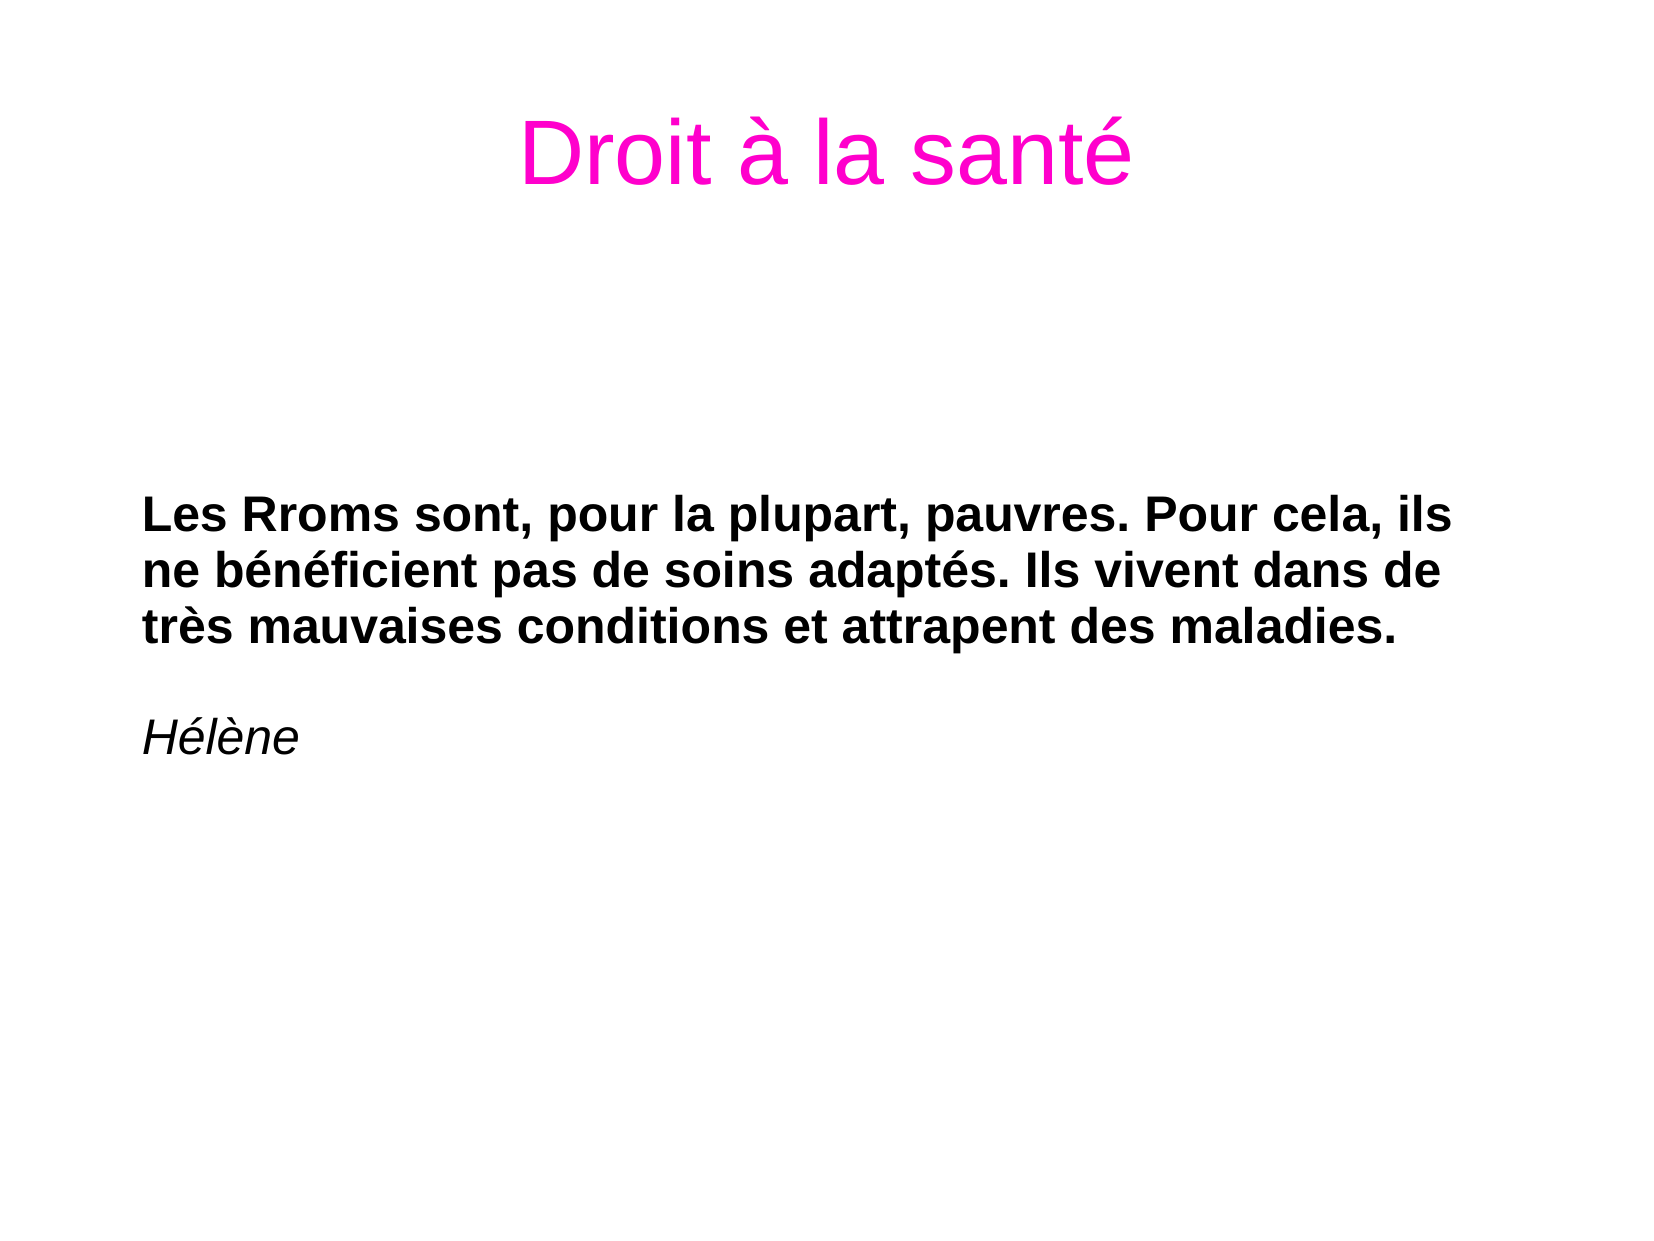

# Droit à la santé
Les Rroms sont, pour la plupart, pauvres. Pour cela, ils ne bénéficient pas de soins adaptés. Ils vivent dans de très mauvaises conditions et attrapent des maladies.
Hélène